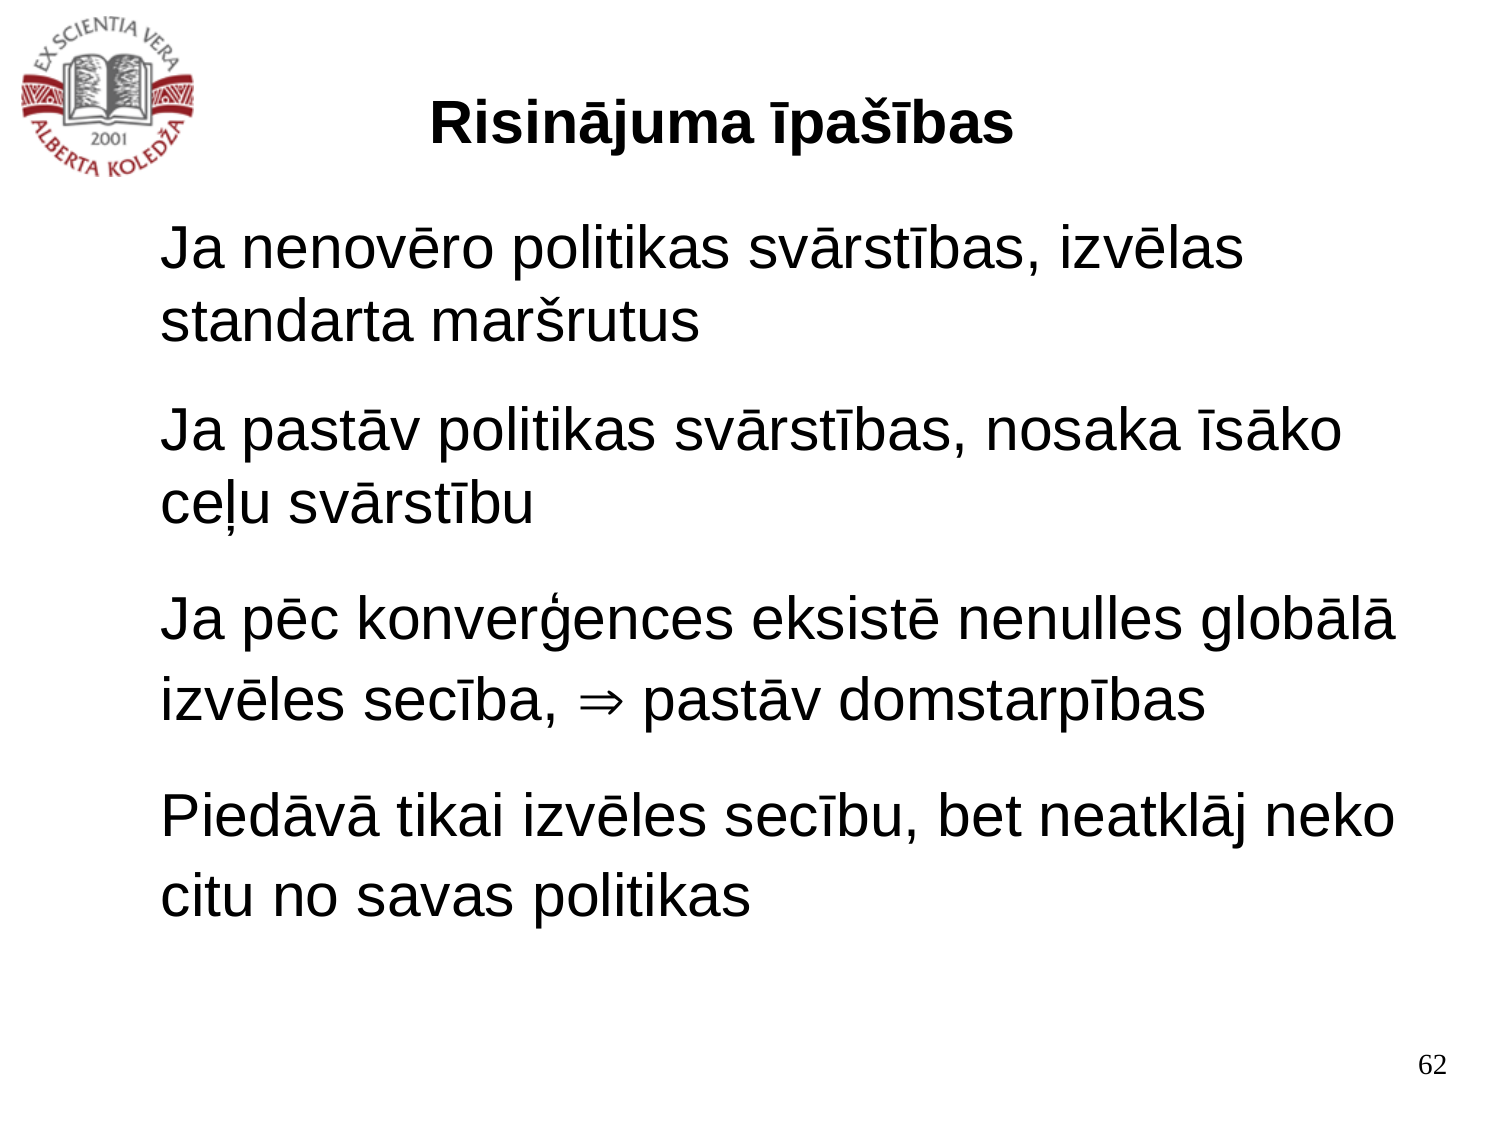

# Risinājuma īpašības
Ja nenovēro politikas svārstības, izvēlas standarta maršrutus
Ja pastāv politikas svārstības, nosaka īsāko ceļu svārstību
Ja pēc konverģences eksistē nenulles globālā izvēles secība,  pastāv domstarpības
Piedāvā tikai izvēles secību, bet neatklāj neko citu no savas politikas